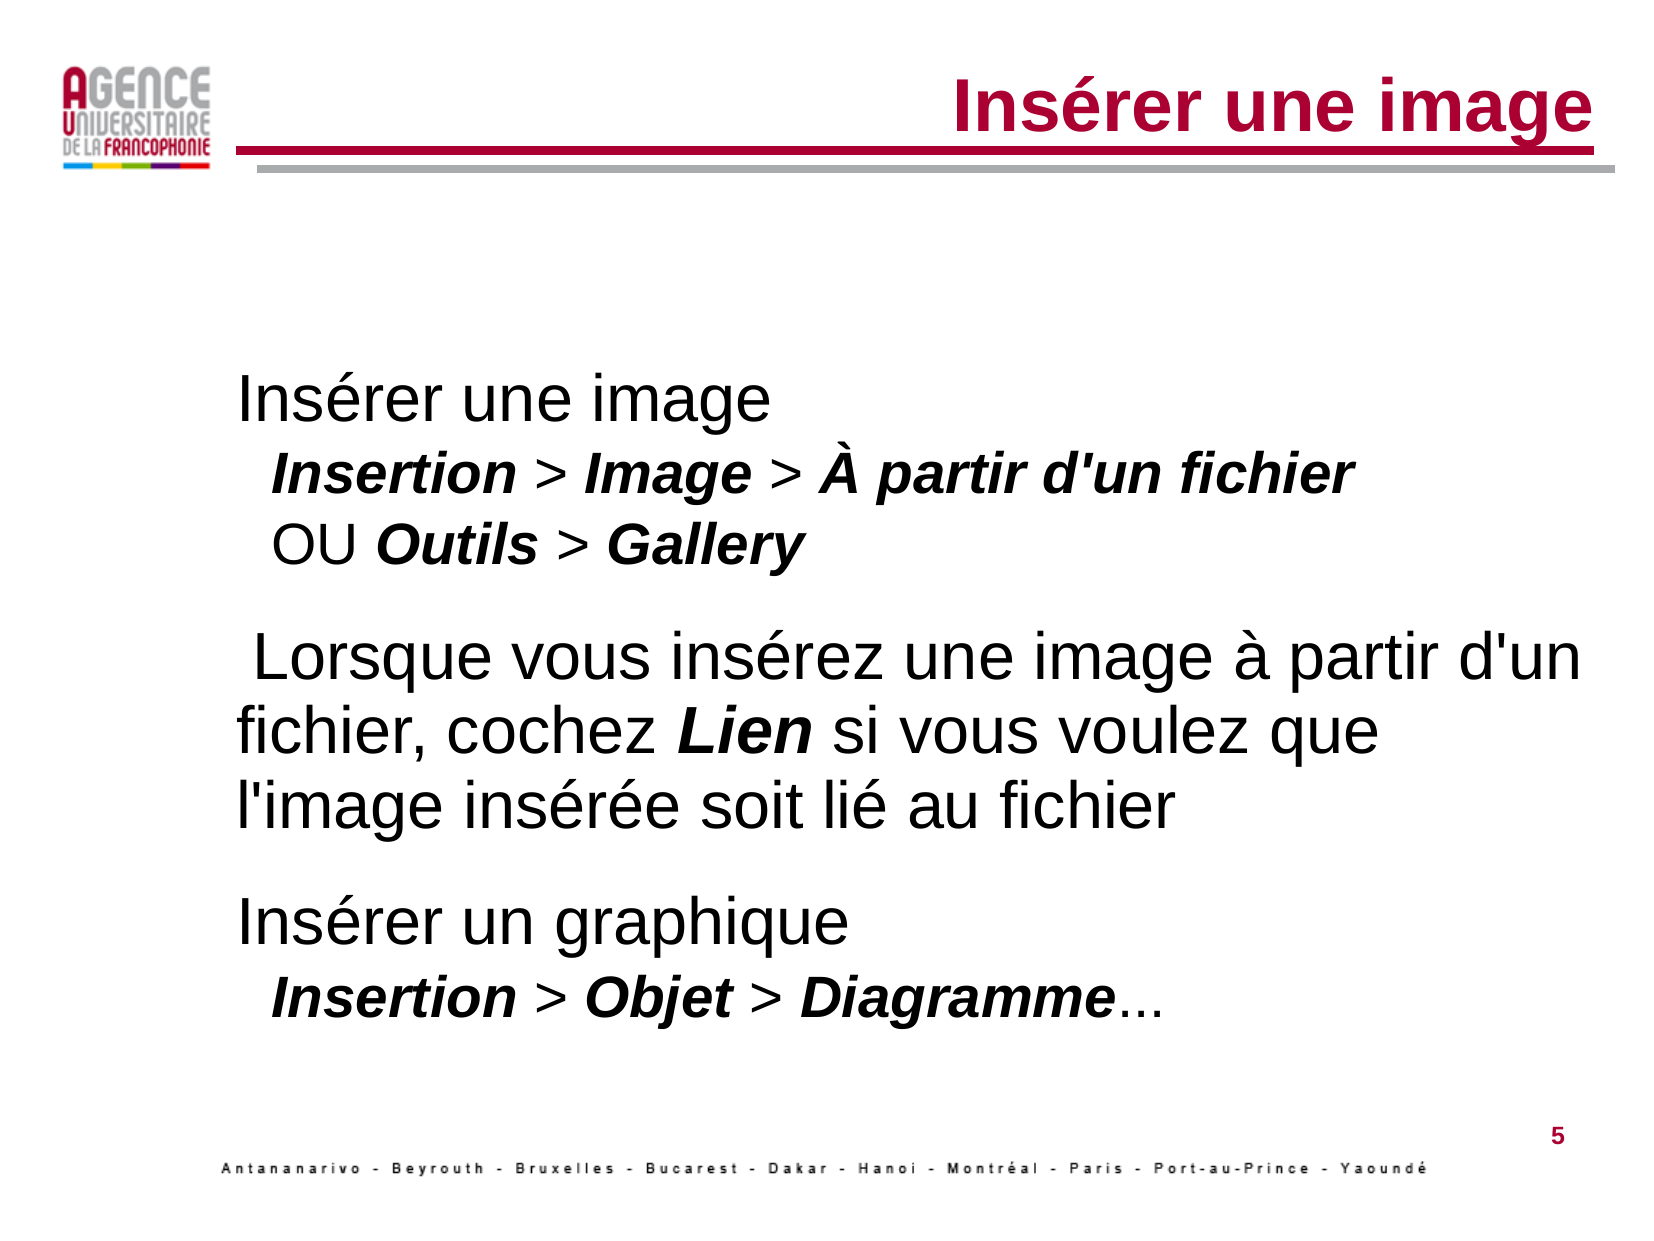

# Insérer une image
Insérer une image
Insertion > Image > À partir d'un fichier
OU Outils > Gallery
 Lorsque vous insérez une image à partir d'un fichier, cochez Lien si vous voulez que l'image insérée soit lié au fichier
Insérer un graphique
Insertion > Objet > Diagramme...
5